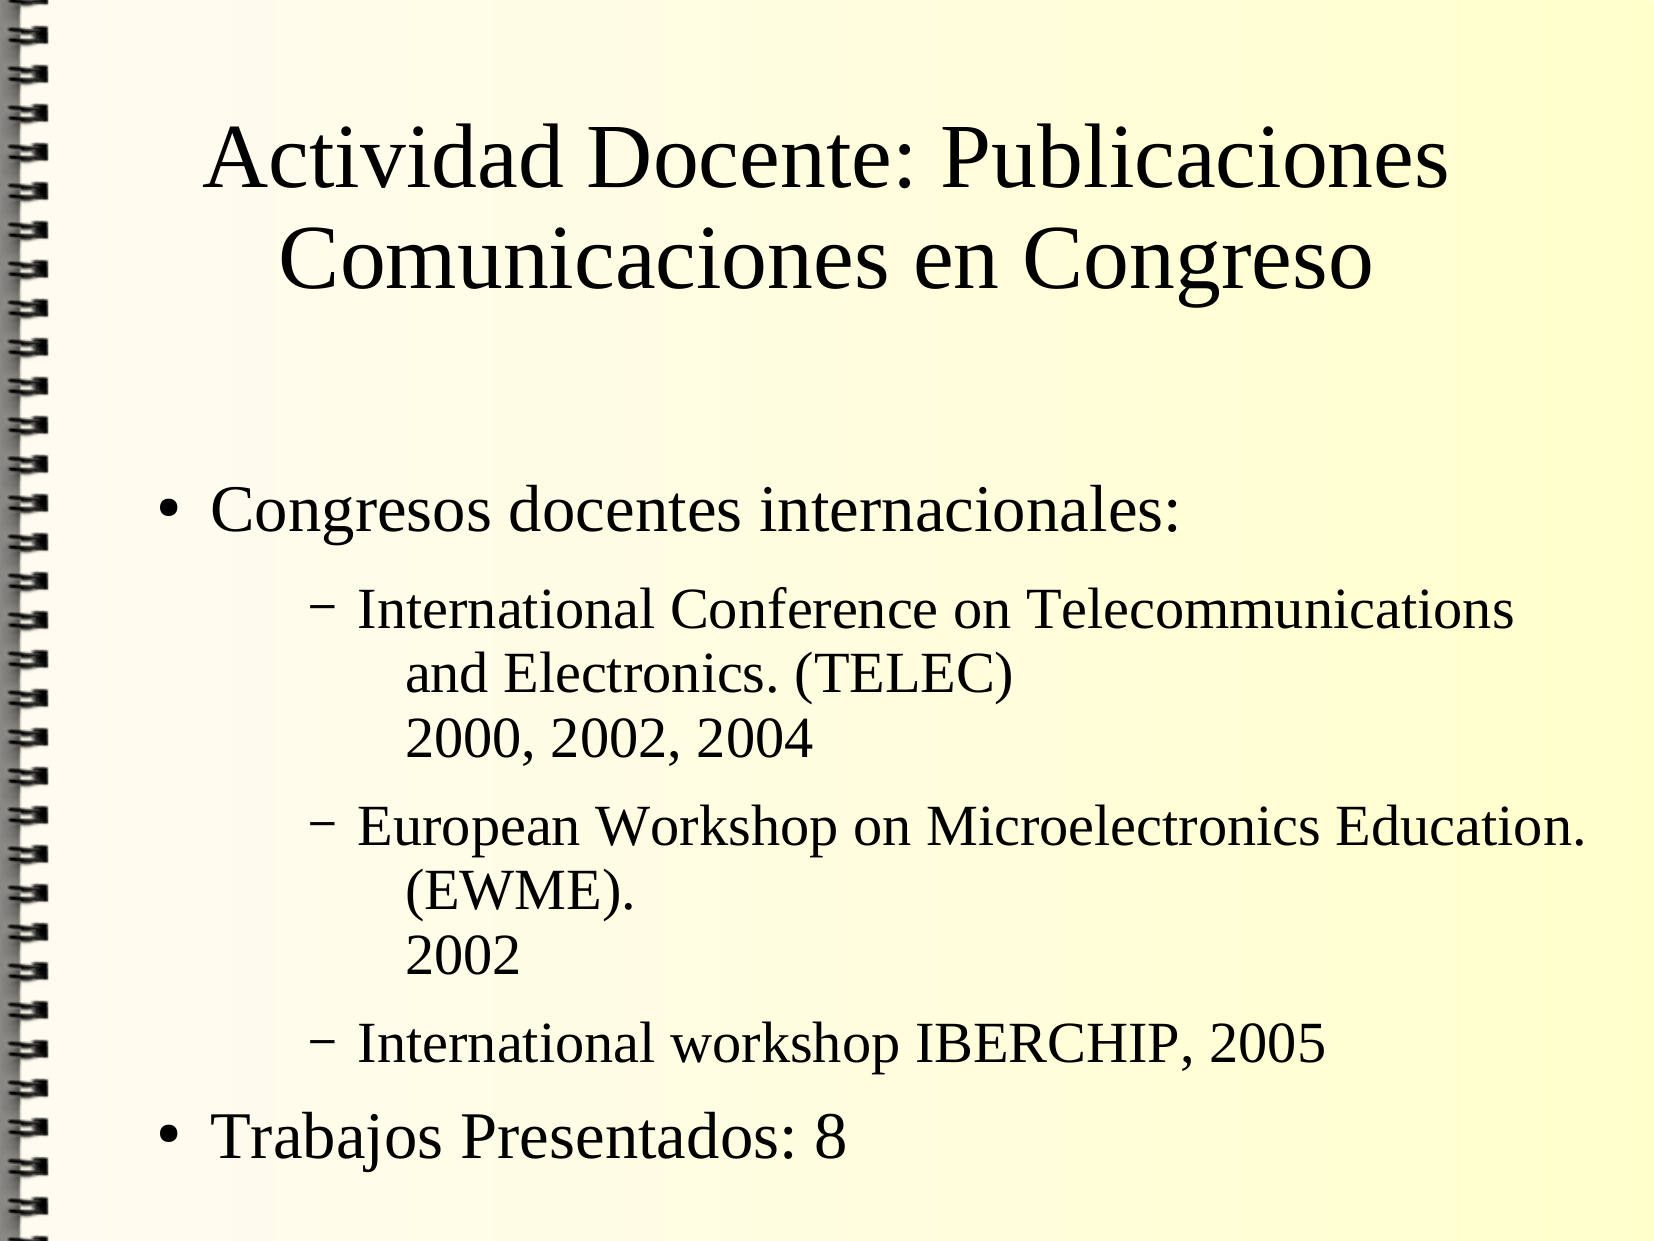

# Actividad Docente: Publicaciones Comunicaciones en Congreso
Congresos docentes internacionales:
International Conference on Telecommunications and Electronics. (TELEC)
2000, 2002, 2004
European Workshop on Microelectronics Education. (EWME).
2002
International workshop IBERCHIP, 2005
Trabajos Presentados: 8